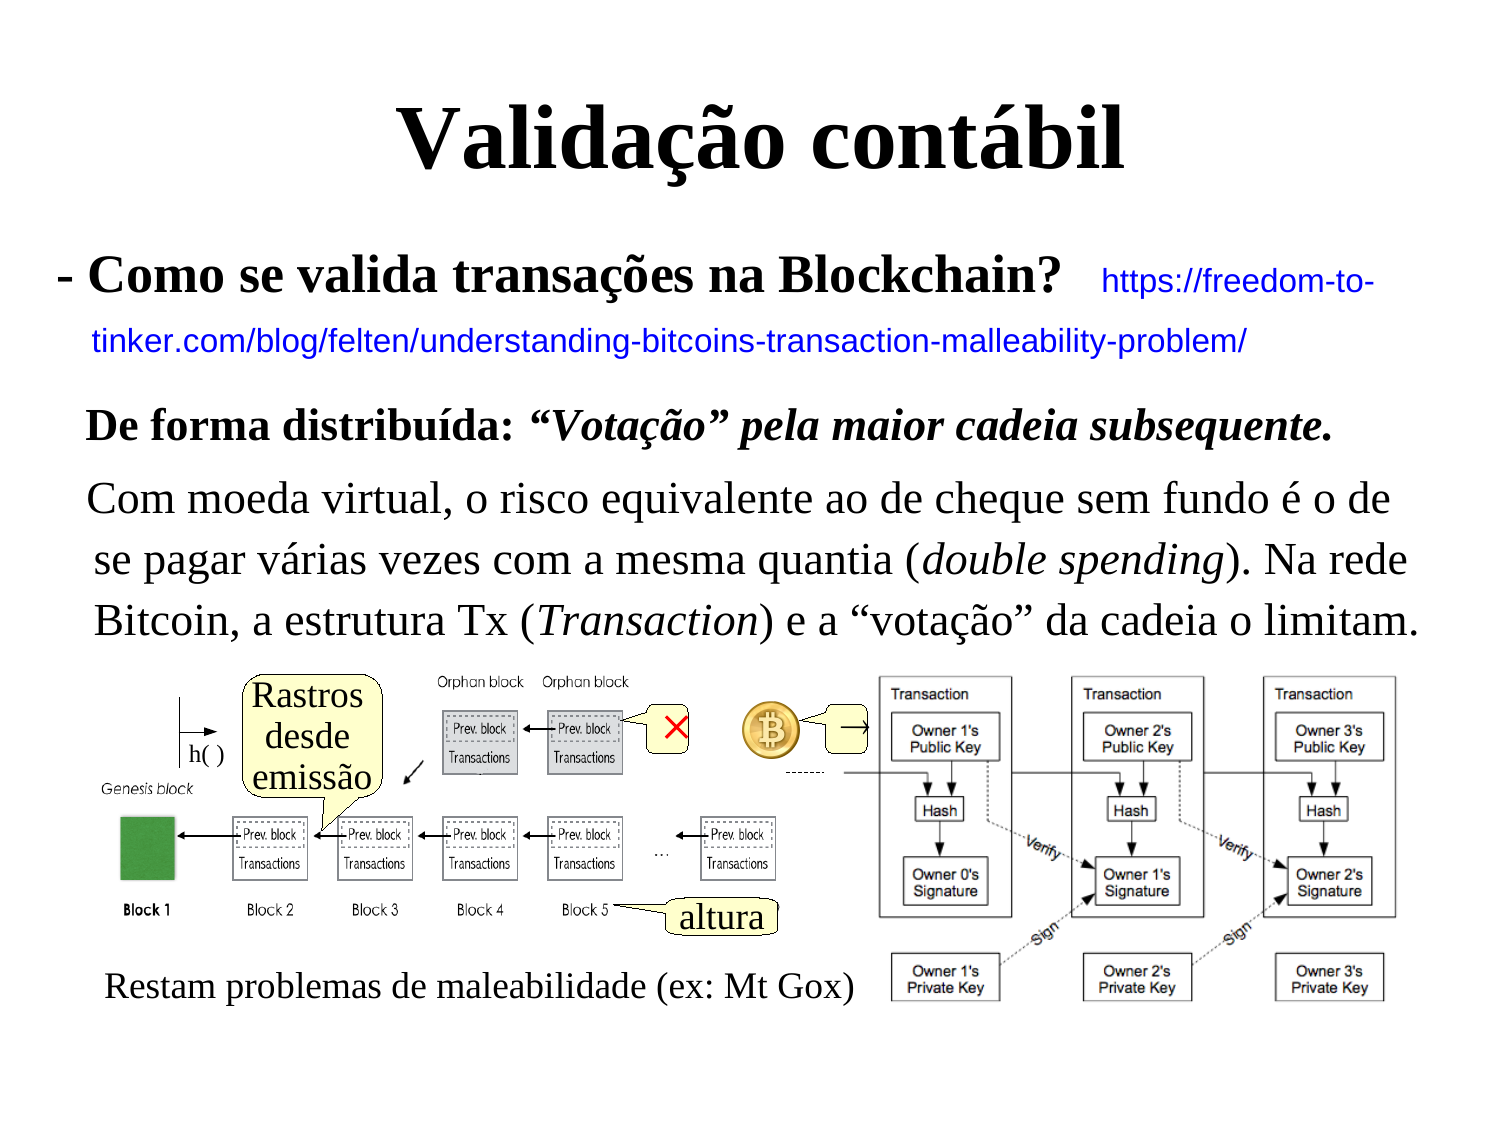

# Validação contábil
- Como se valida transações na Blockchain?	https://freedom-to-tinker.com/blog/felten/understanding-bitcoins-transaction-malleability-problem/
		De forma distribuída: “Votação” pela maior cadeia subsequente.
Com moeda virtual, o risco equivalente ao de cheque sem fundo é o de se pagar várias vezes com a mesma quantia (double spending). Na rede Bitcoin, a estrutura Tx (Transaction) e a “votação” da cadeia o limitam.
Rastros
desde
emissão
h( )
 ´
 ®
altura
Restam problemas de maleabilidade (ex: Mt Gox)